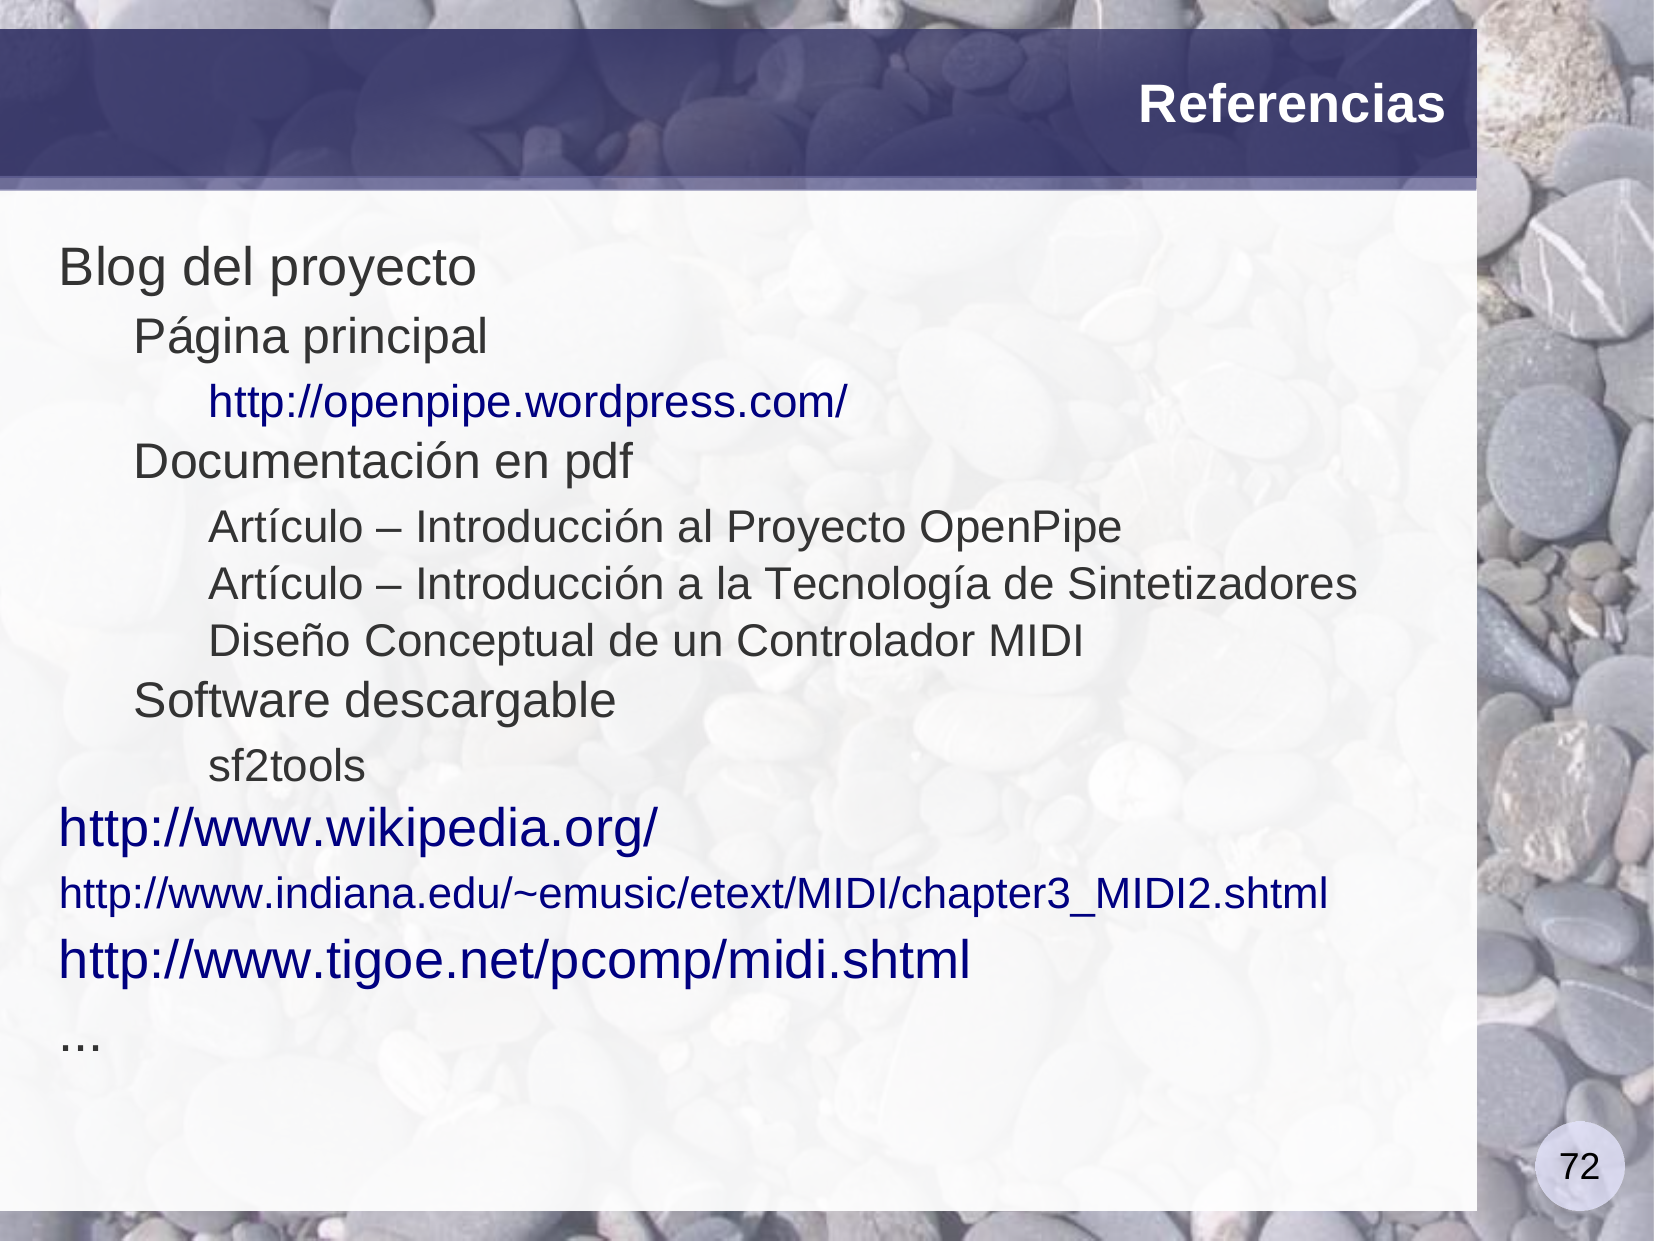

# Referencias
Blog del proyecto
Página principal
http://openpipe.wordpress.com/
Documentación en pdf
Artículo – Introducción al Proyecto OpenPipe
Artículo – Introducción a la Tecnología de Sintetizadores
Diseño Conceptual de un Controlador MIDI
Software descargable
sf2tools
http://www.wikipedia.org/
http://www.indiana.edu/~emusic/etext/MIDI/chapter3_MIDI2.shtml
http://www.tigoe.net/pcomp/midi.shtml
...